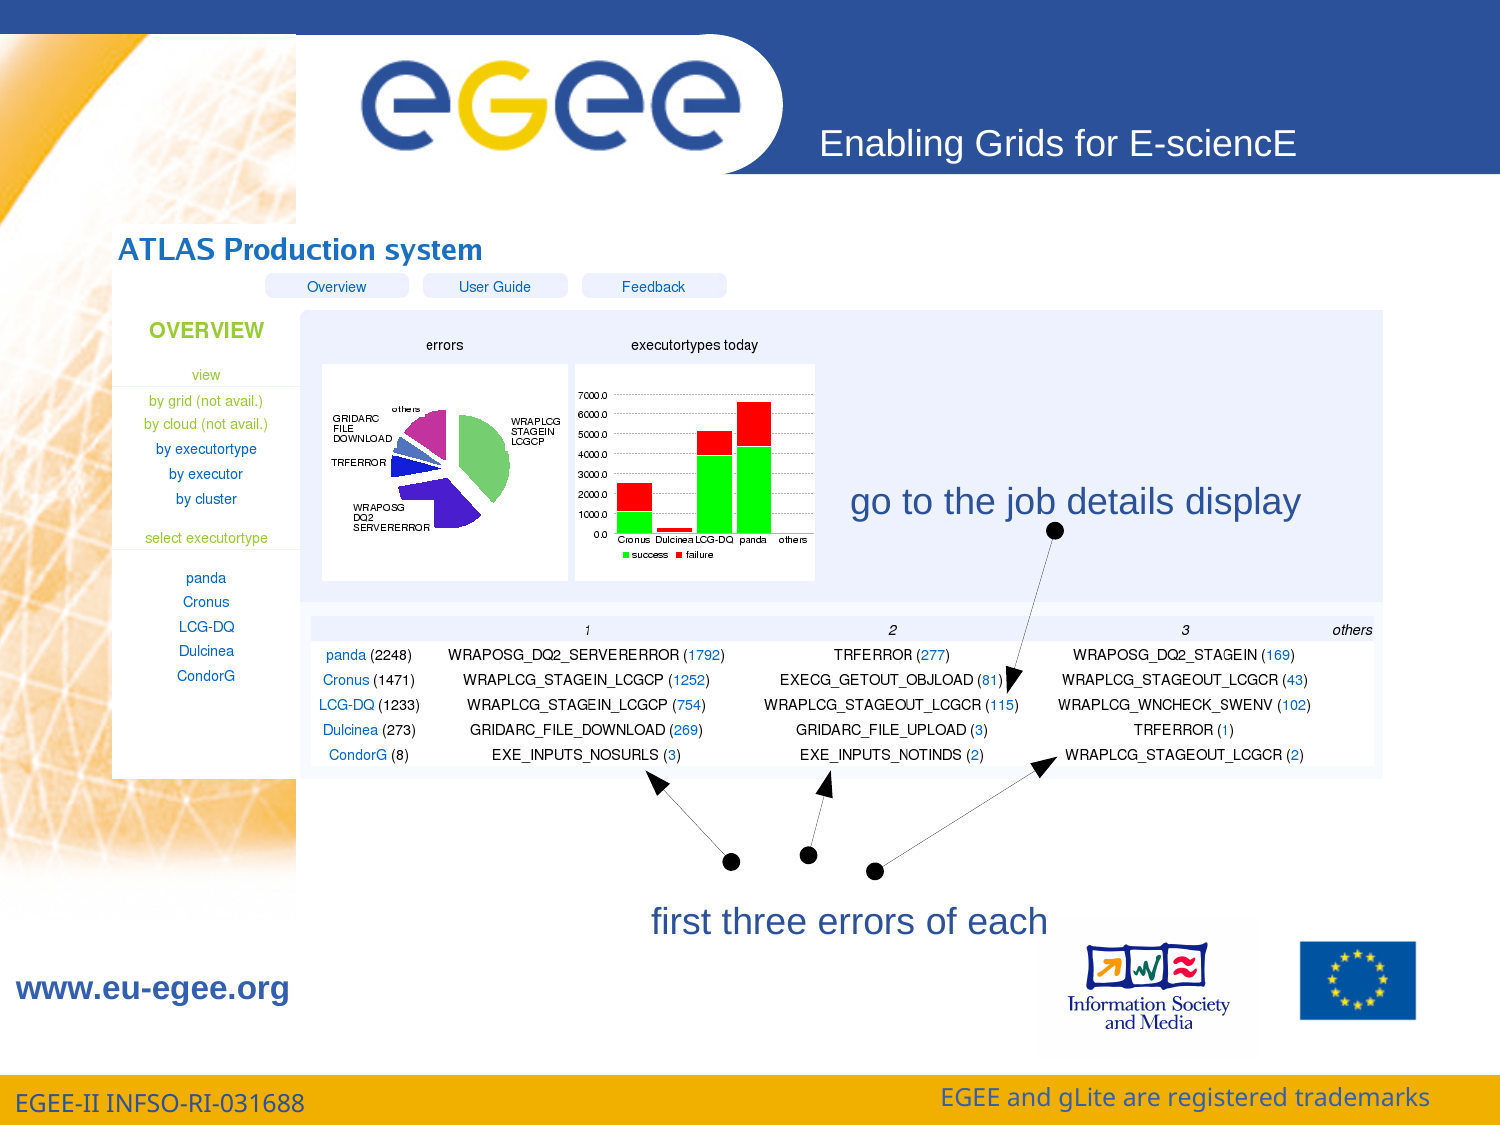

go to the job details display
first three errors of each